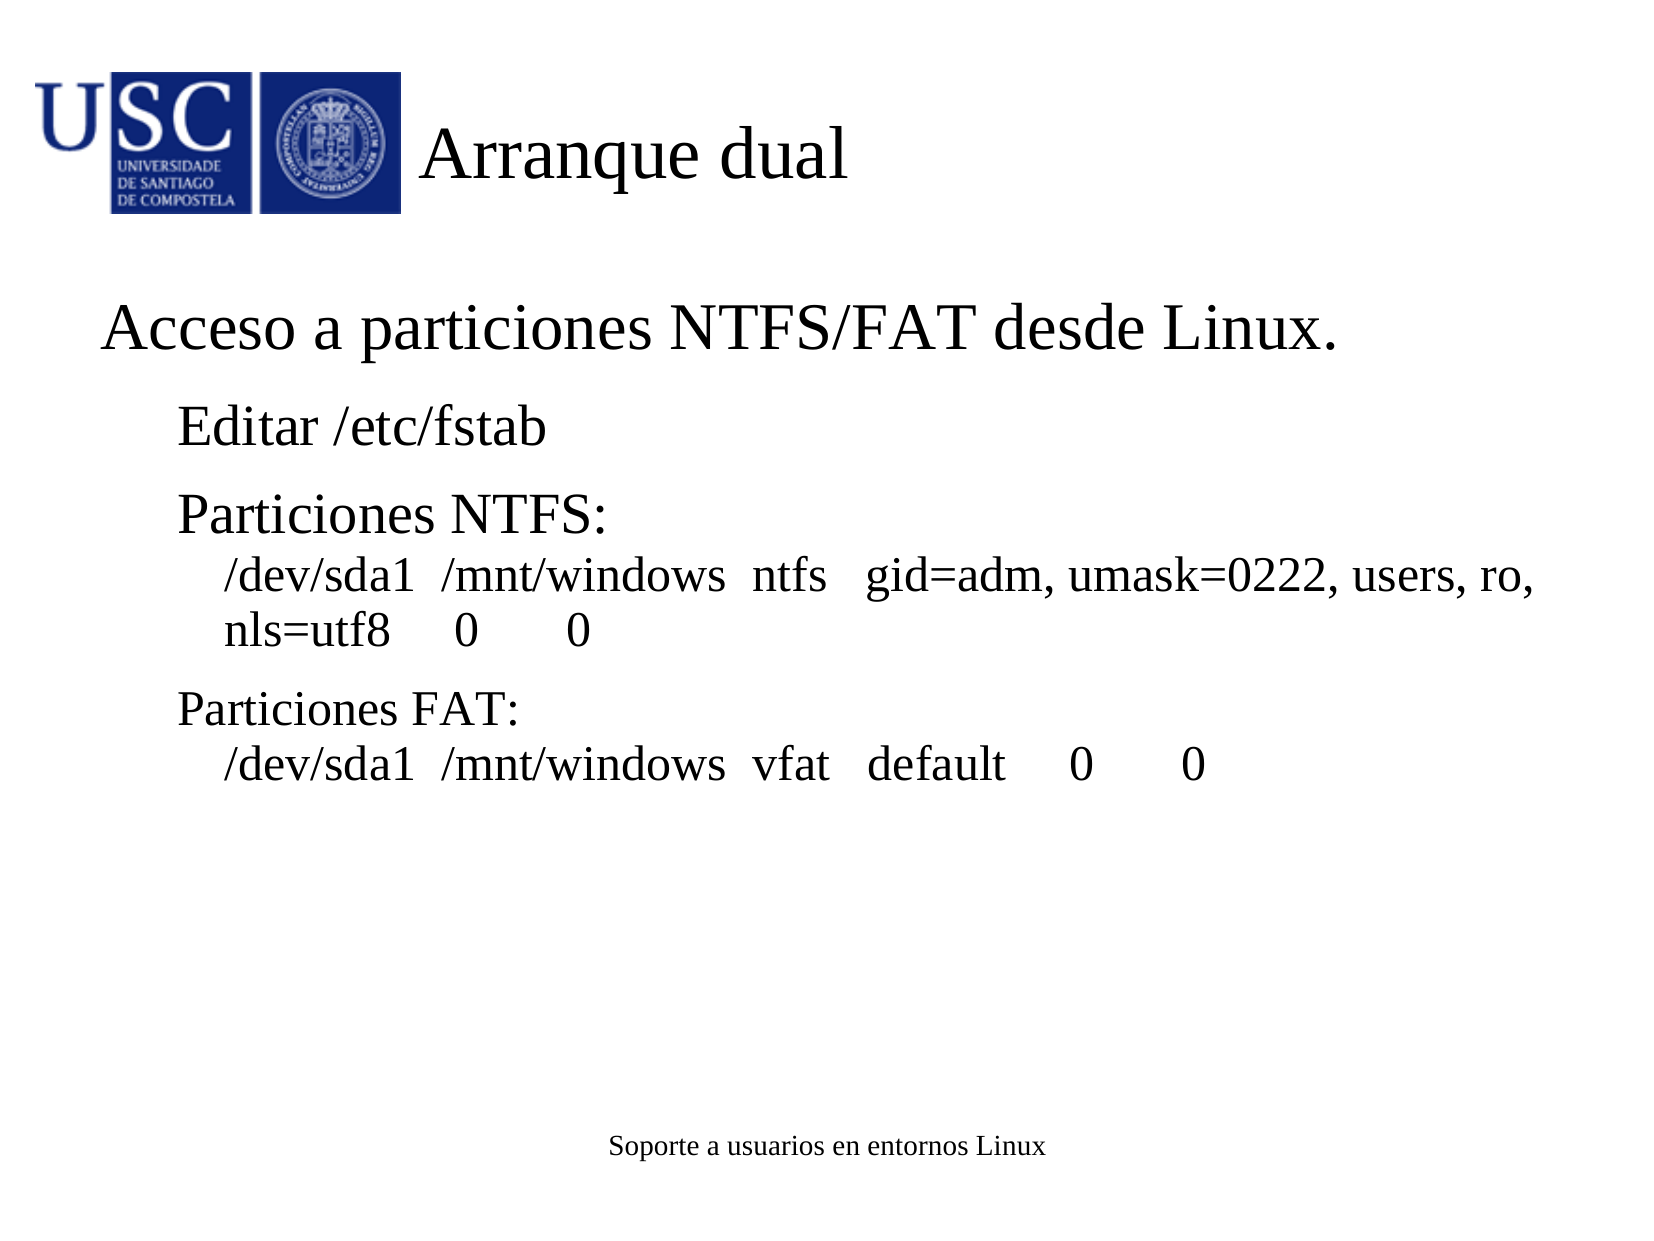

# Arranque dual
Acceso a particiones NTFS/FAT desde Linux.
Editar /etc/fstab
Particiones NTFS:
/dev/sda1 /mnt/windows ntfs gid=adm, umask=0222, users, ro, nls=utf8 0 0
Particiones FAT:
/dev/sda1 /mnt/windows vfat default 0 0